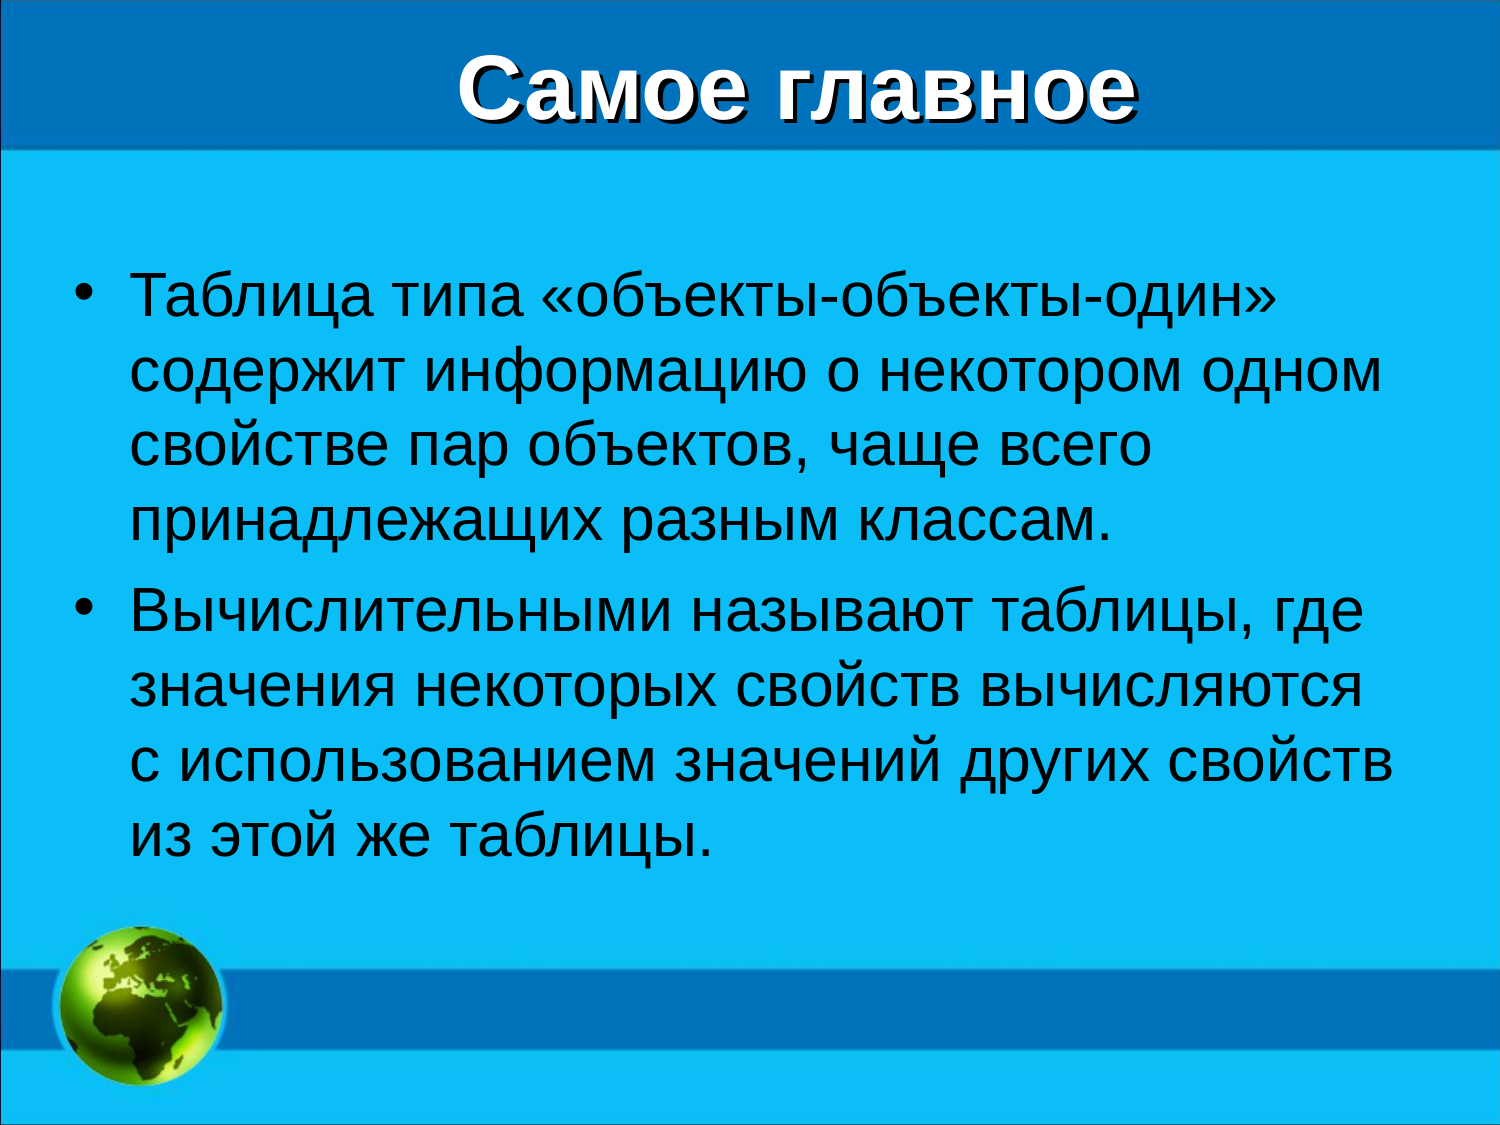

# Самое главное
Таблица типа «объекты-объекты-один» содержит информацию о некотором одном свойстве пар объектов, чаще всего принадлежащих разным классам.
Вычислительными называют таблицы, где значения некоторых свойств вычисляются с использованием значений других свойств из этой же таблицы.